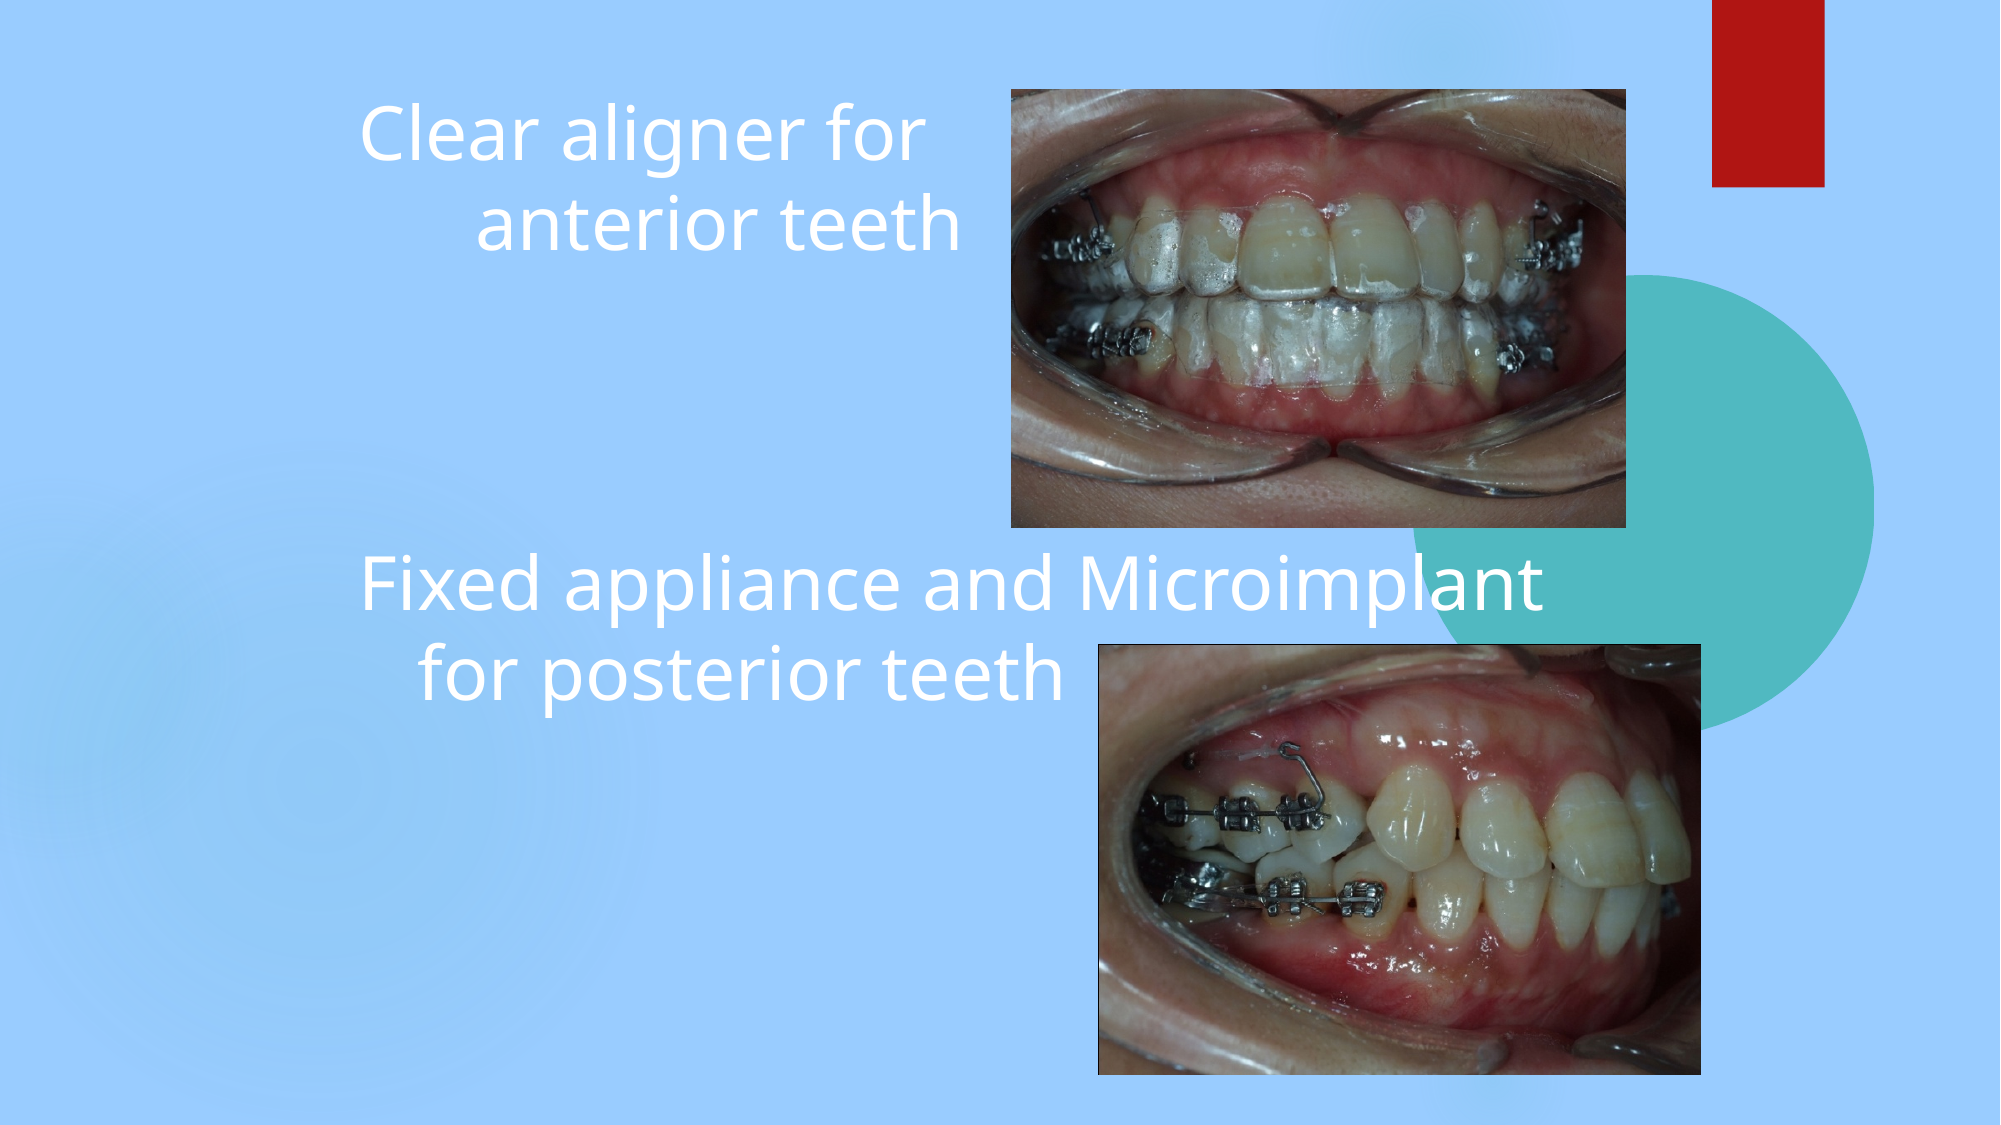

Clear aligner for
 anterior teeth
Fixed appliance and Microimplant
 for posterior teeth